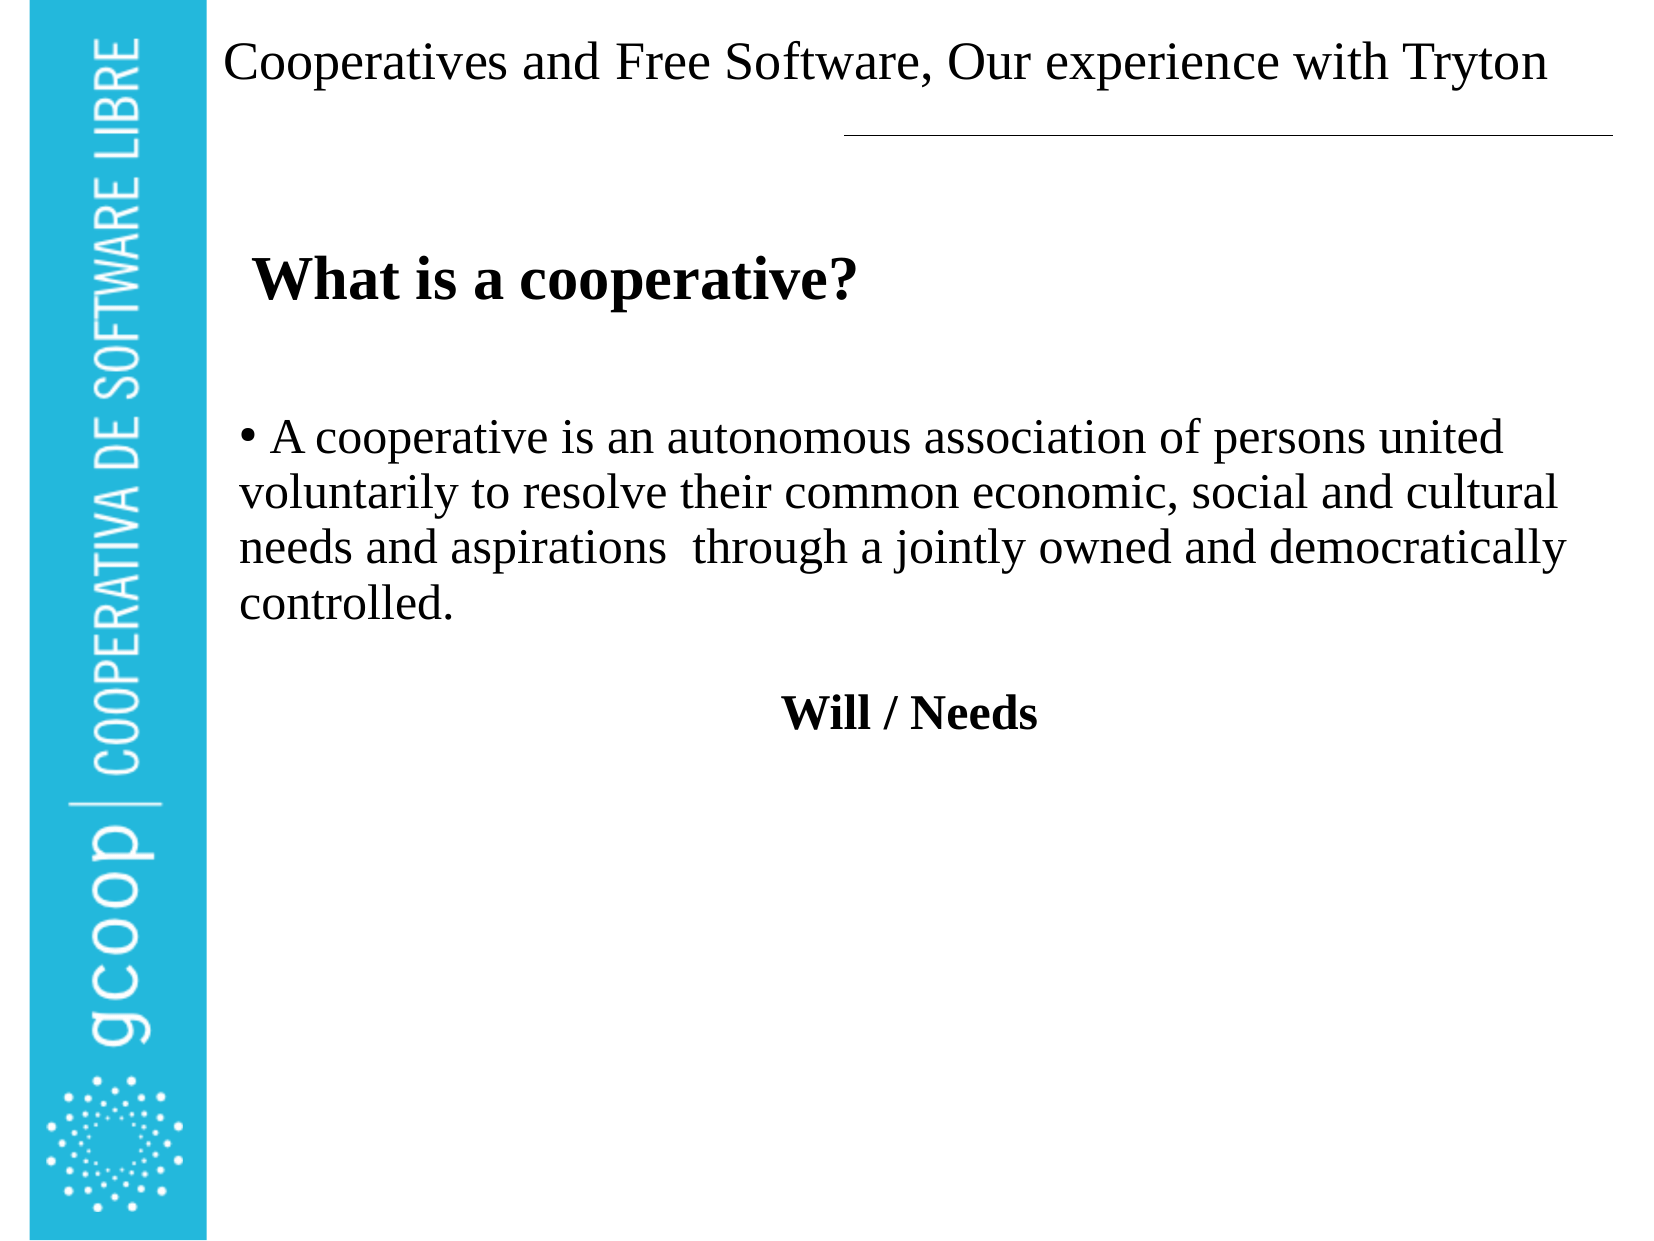

Cooperatives and Free Software, Our experience with Tryton
What is a cooperative?
 A cooperative is an autonomous association of persons united voluntarily to resolve their common economic, social and cultural needs and aspirations through a jointly owned and democratically controlled.
Will / Needs